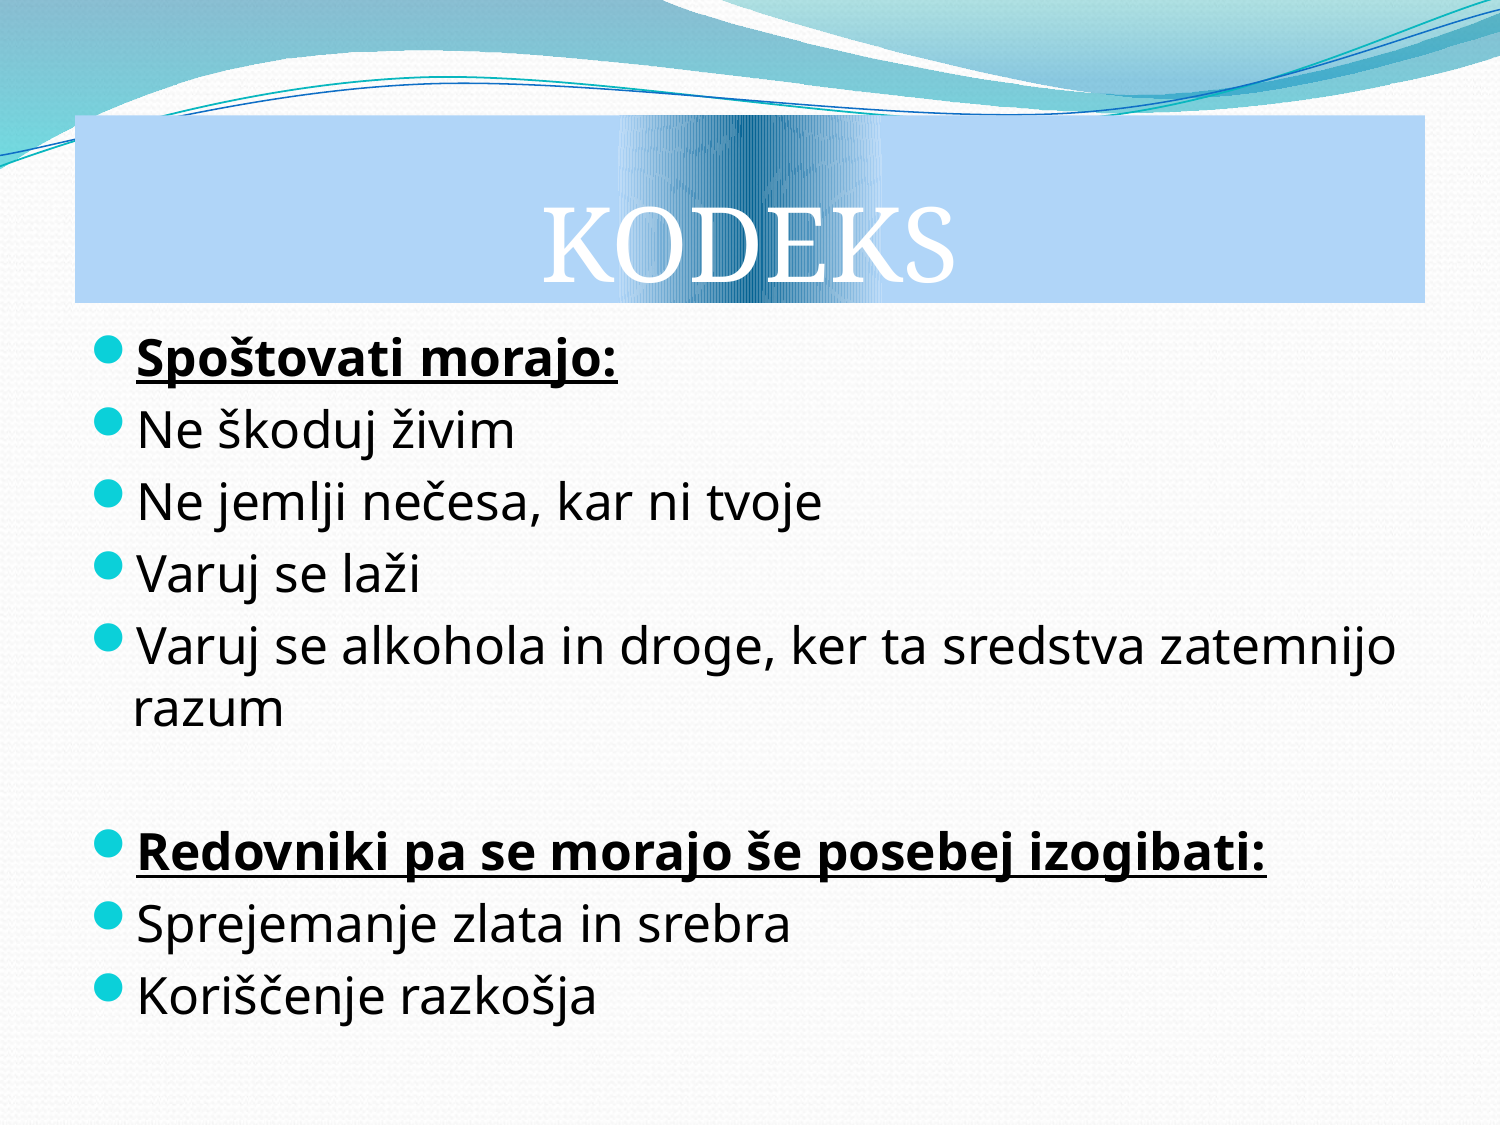

# KODEKS
Spoštovati morajo:
Ne škoduj živim
Ne jemlji nečesa, kar ni tvoje
Varuj se laži
Varuj se alkohola in droge, ker ta sredstva zatemnijo razum
Redovniki pa se morajo še posebej izogibati:
Sprejemanje zlata in srebra
Koriščenje razkošja